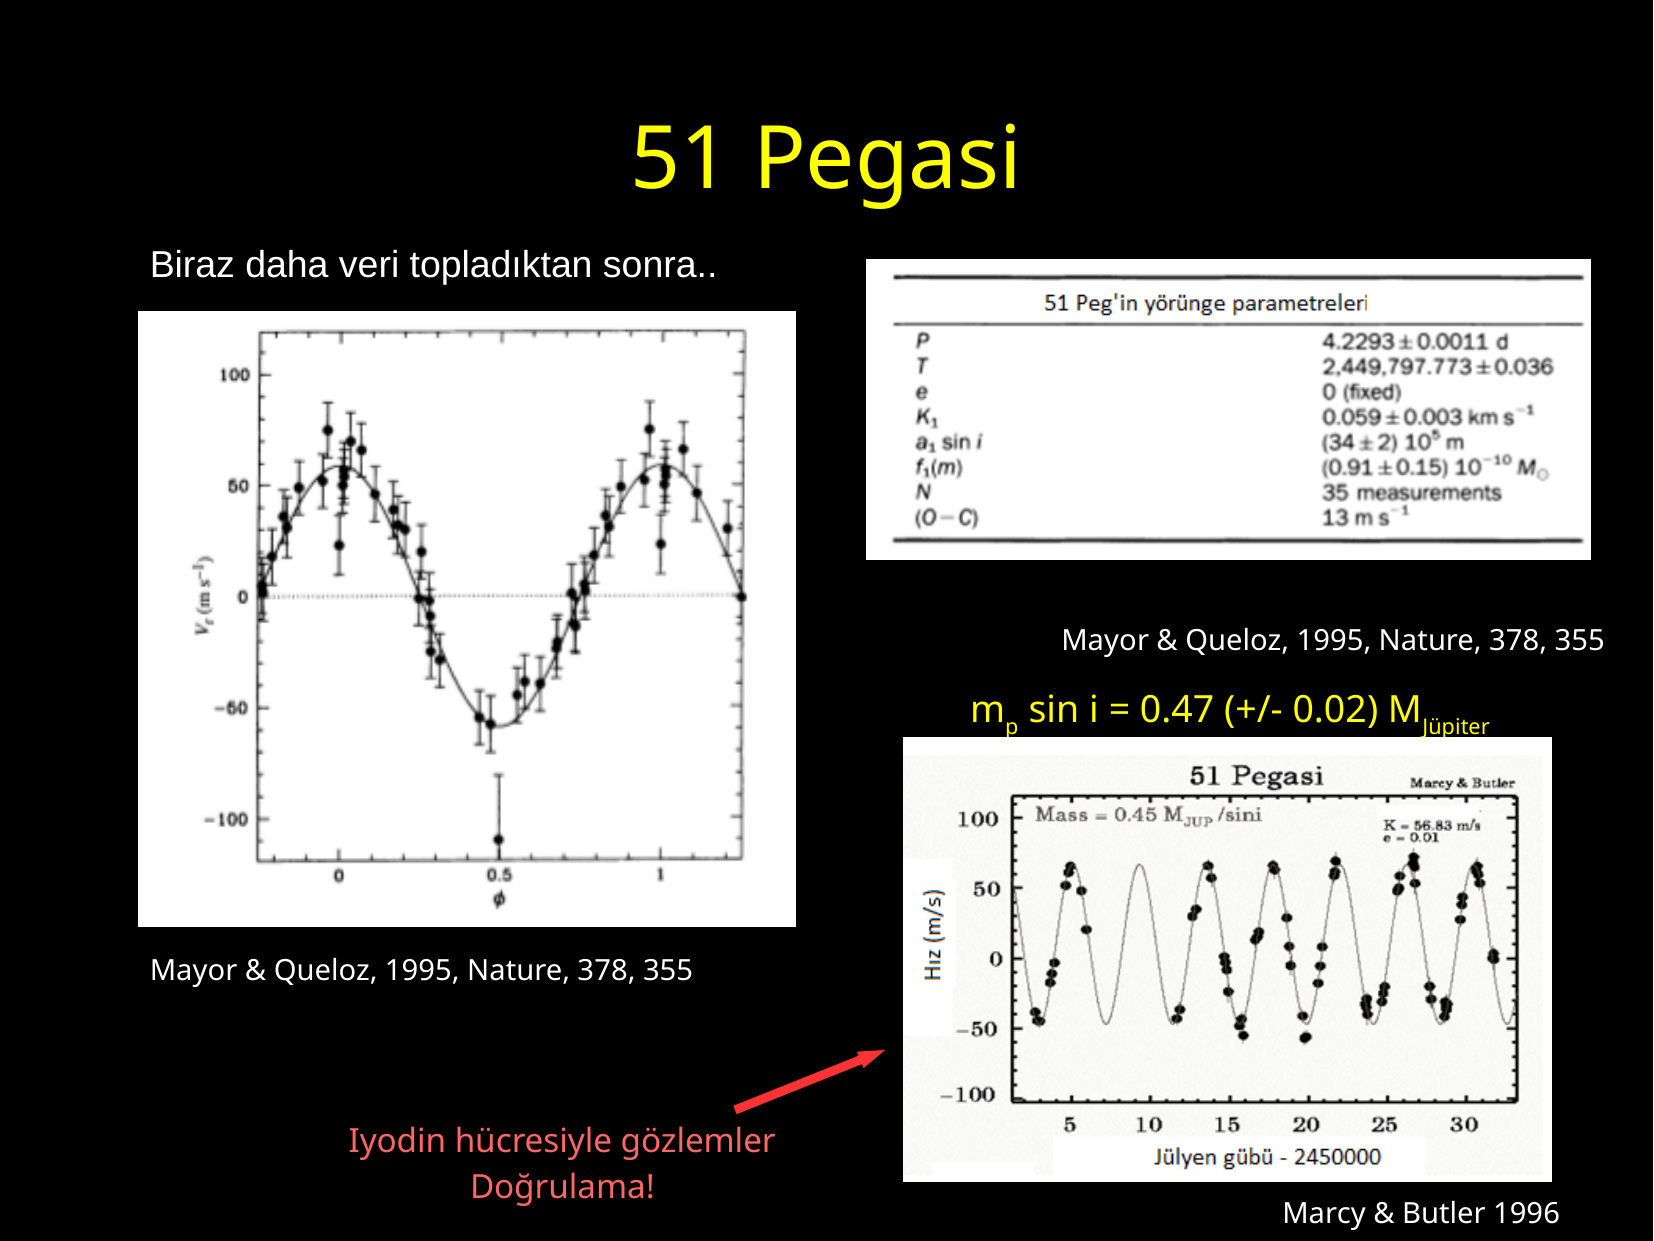

# 51 Pegasi
Biraz daha veri topladıktan sonra..
Mayor & Queloz, 1995, Nature, 378, 355
mp sin i = 0.47 (+/- 0.02) MJüpiter
Mayor & Queloz, 1995, Nature, 378, 355
Iyodin hücresiyle gözlemler
Doğrulama!
Marcy & Butler 1996